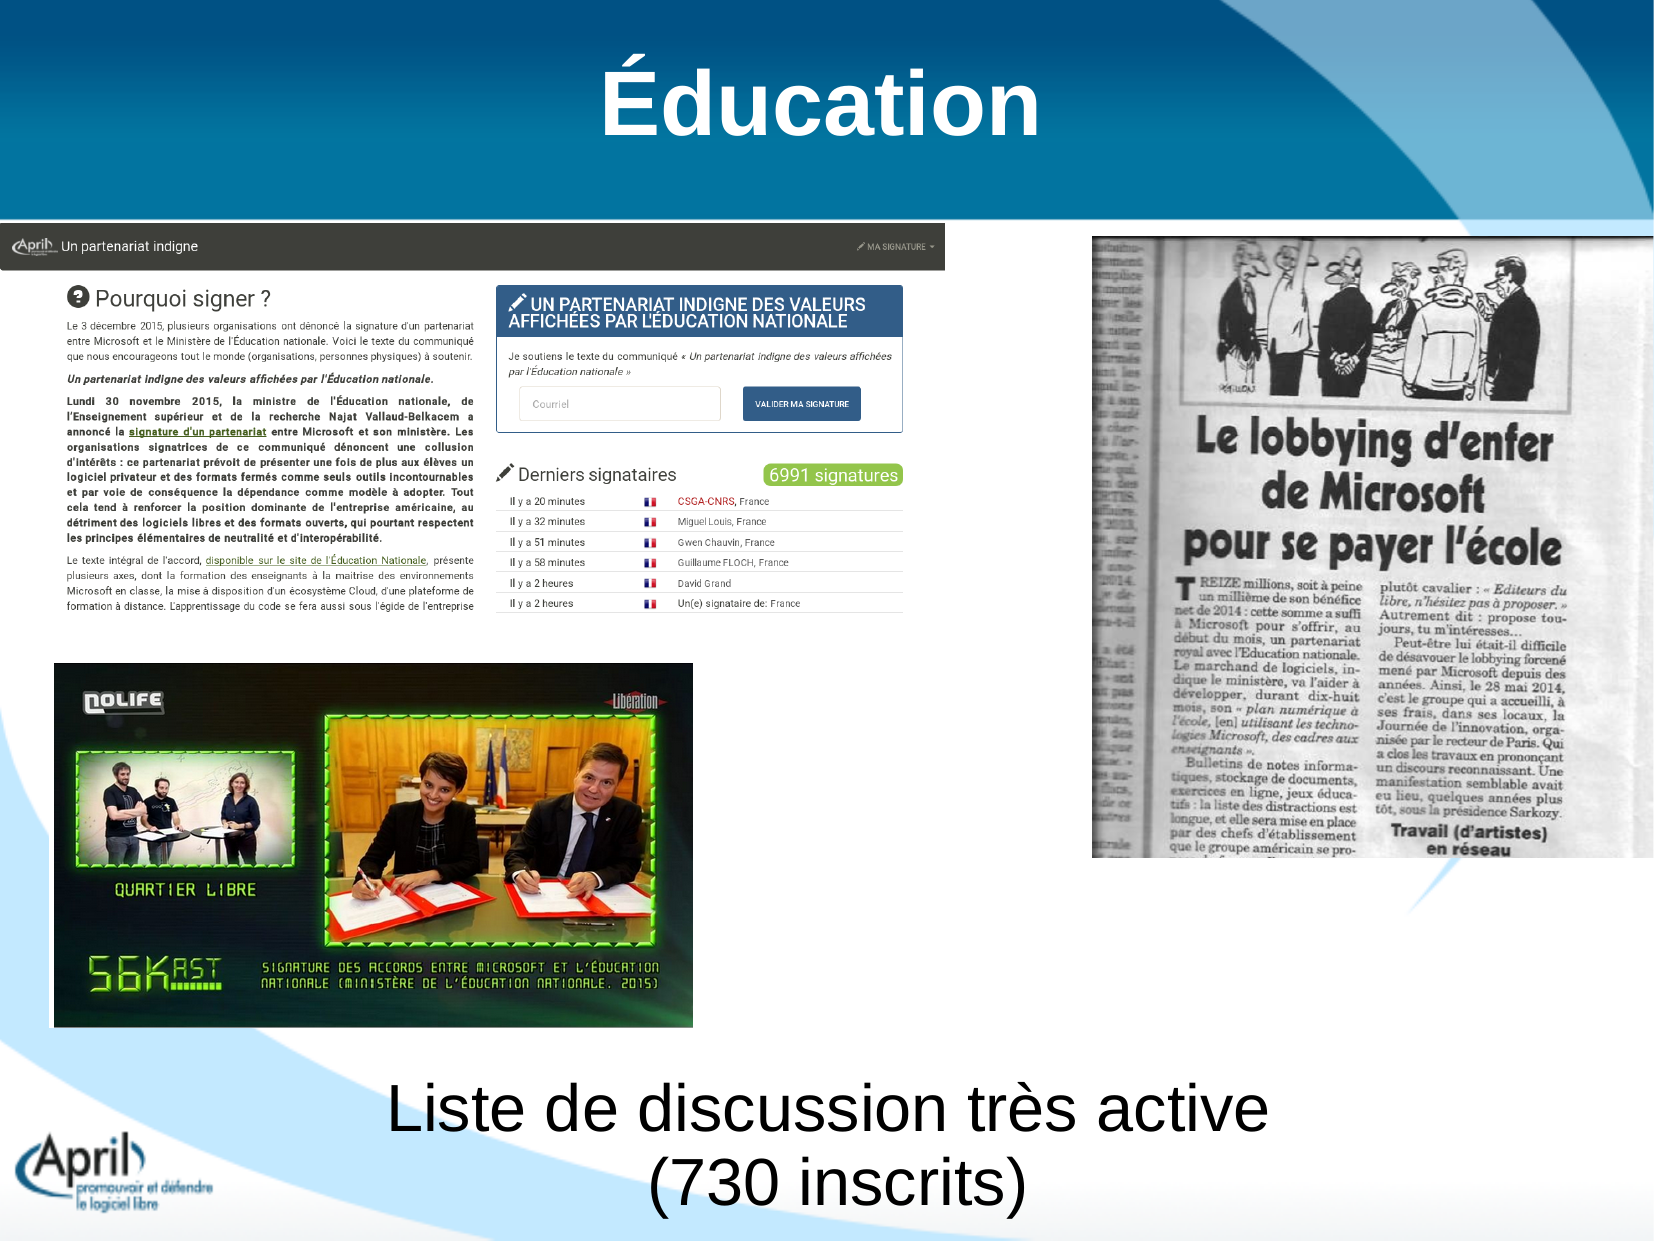

# Éducation
Liste de discussion très active
(730 inscrits)